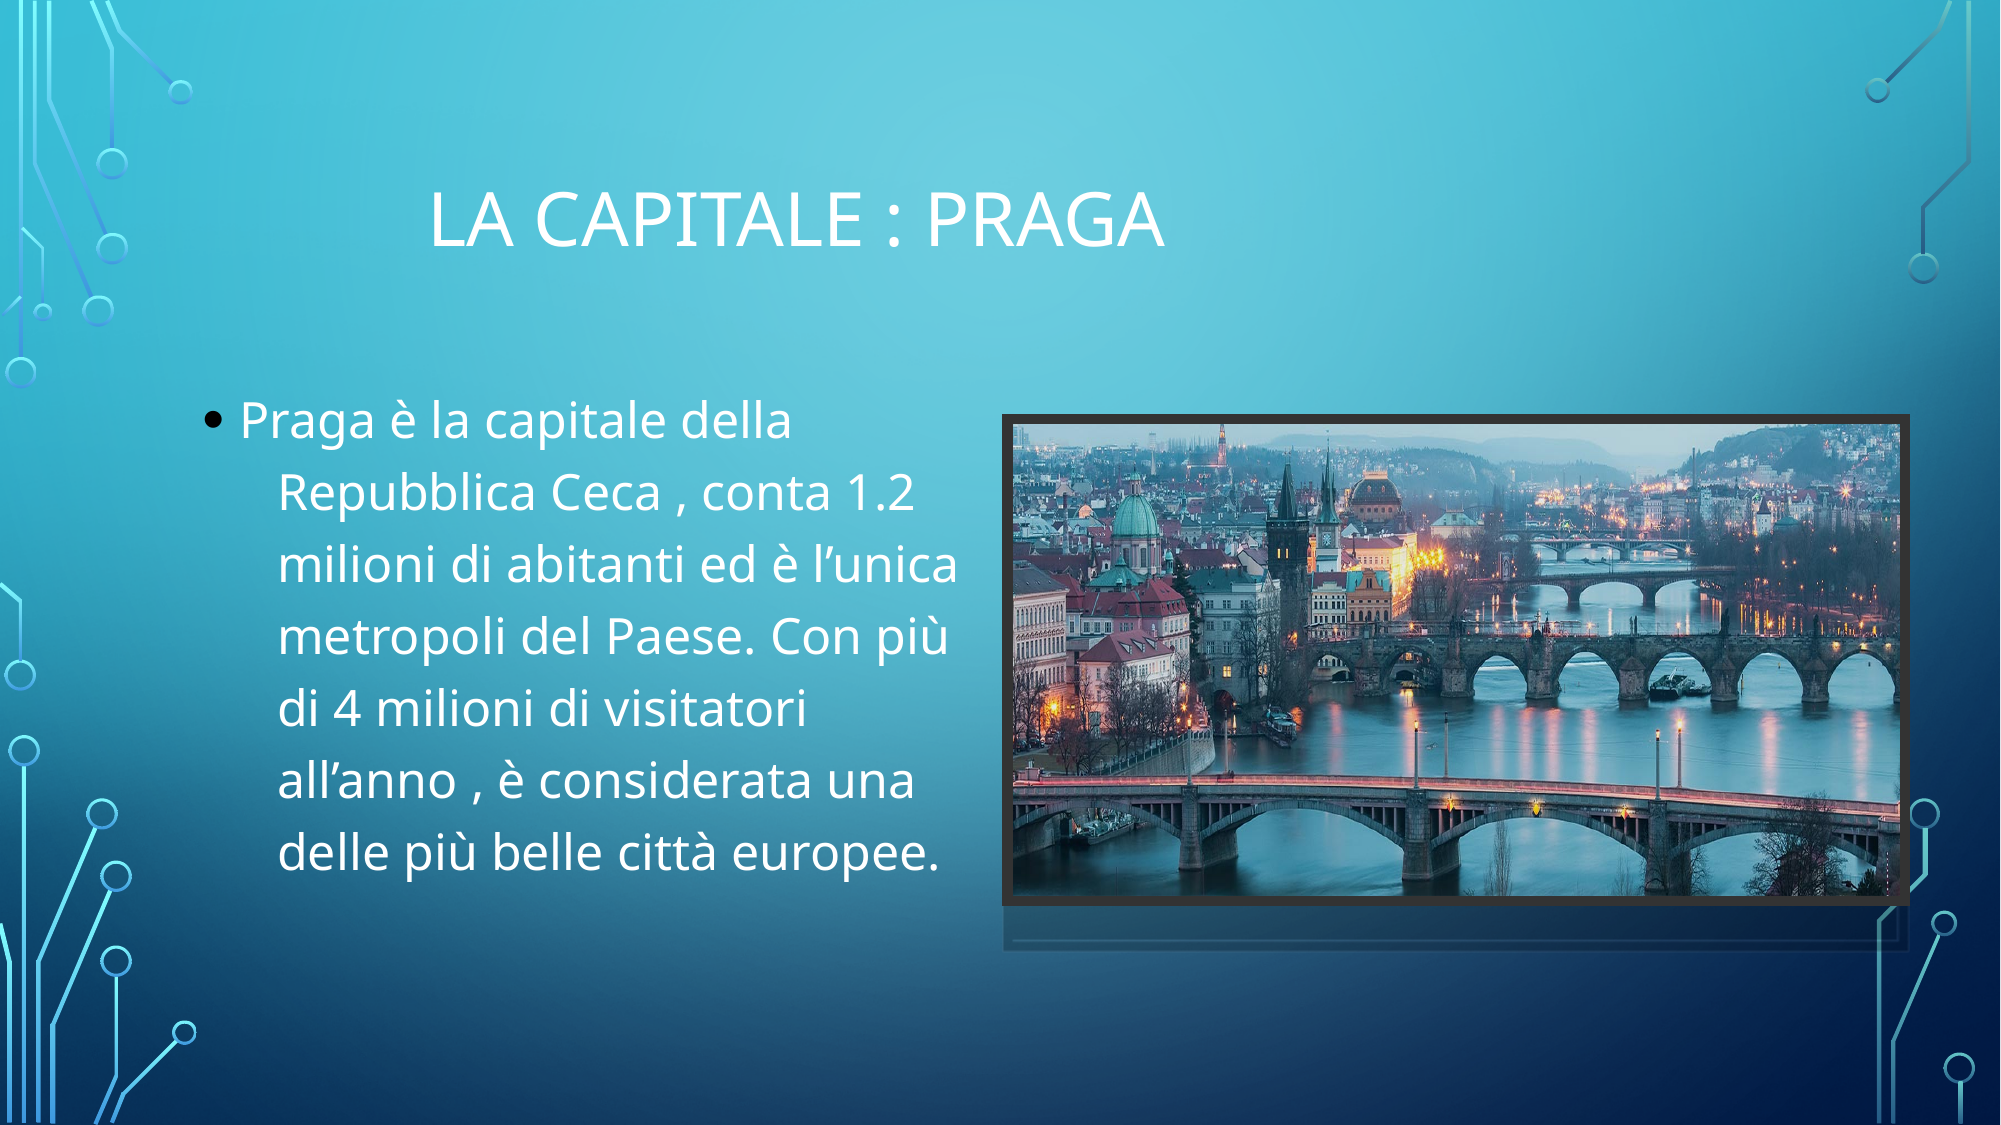

# LA CAPITALE : PRAGA
Praga è la capitale della Repubblica Ceca , conta 1.2 milioni di abitanti ed è l’unica metropoli del Paese. Con più di 4 milioni di visitatori all’anno , è considerata una delle più belle città europee.